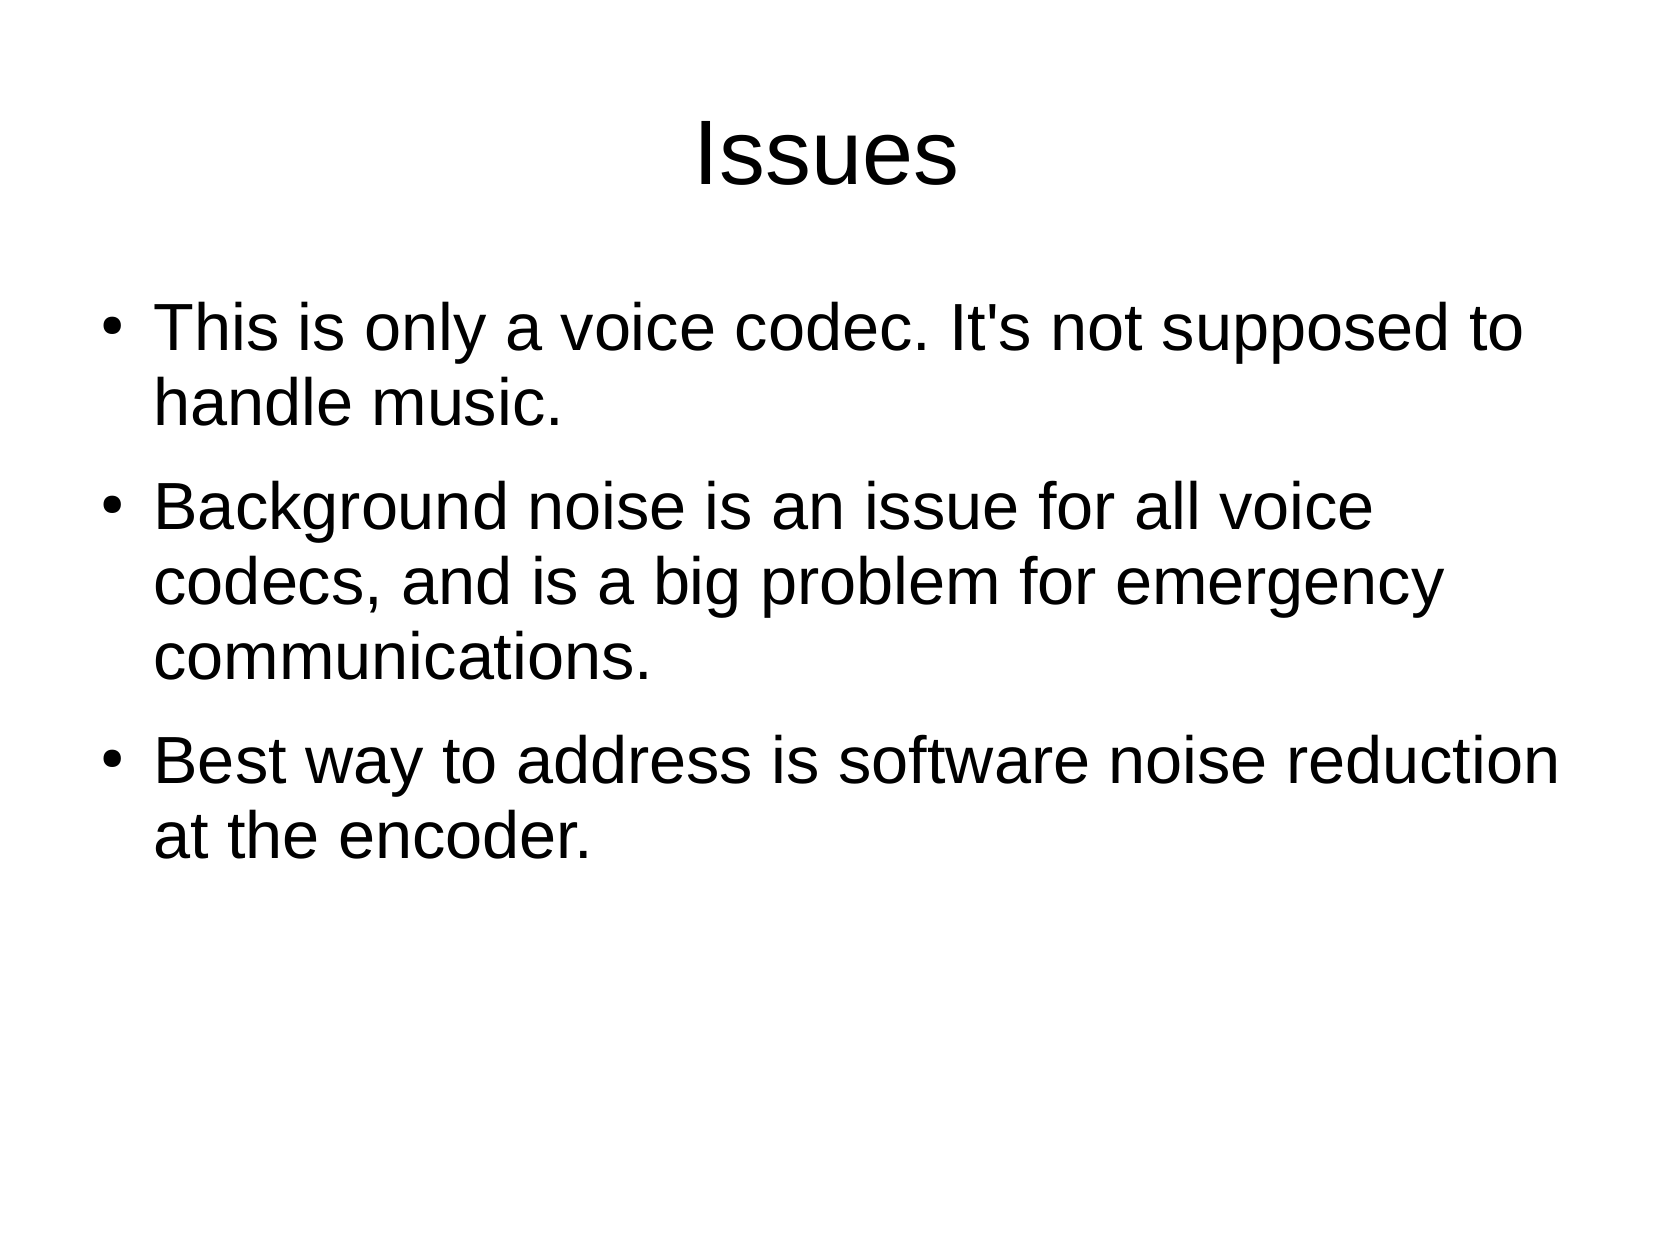

# Issues
This is only a voice codec. It's not supposed to handle music.
Background noise is an issue for all voice codecs, and is a big problem for emergency communications.
Best way to address is software noise reduction at the encoder.